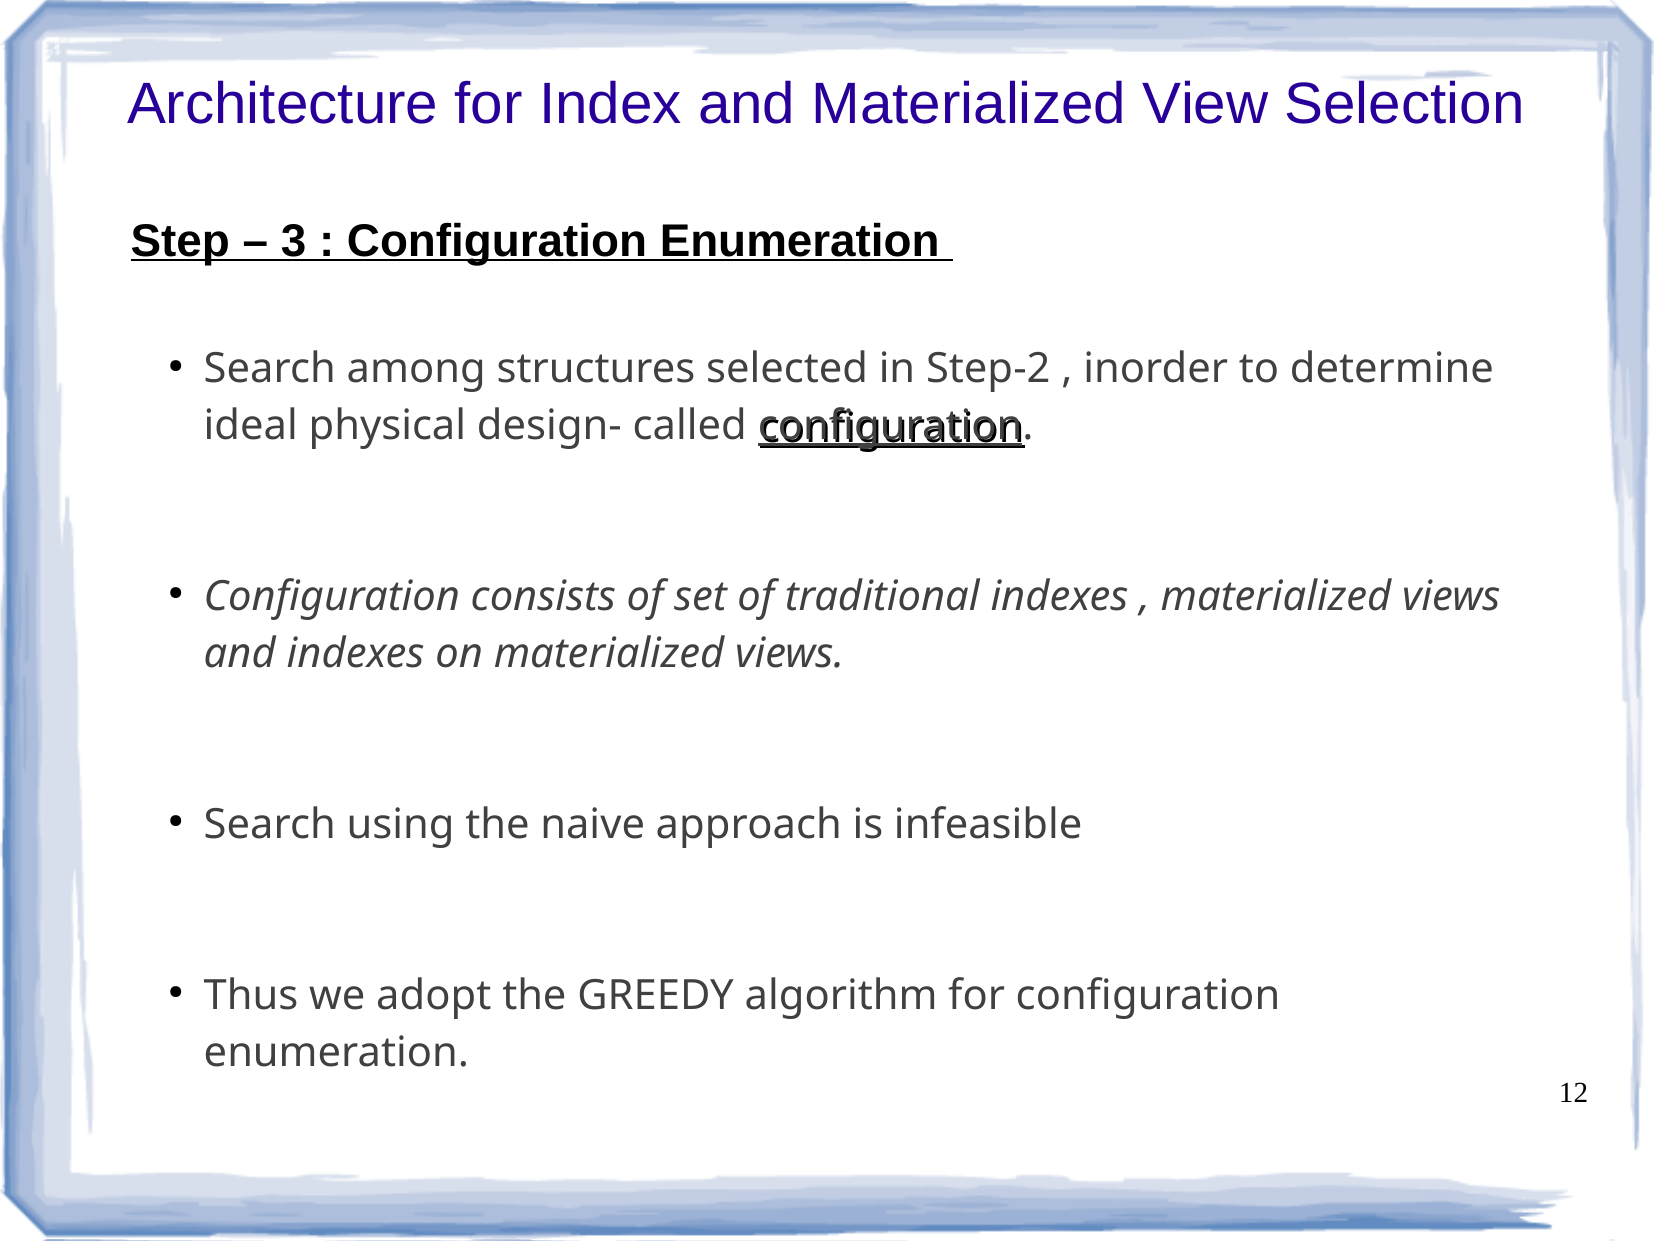

# Architecture for Index and Materialized View Selection
Step – 3 : Configuration Enumeration
Search among structures selected in Step-2 , inorder to determine ideal physical design- called configuration.
Configuration consists of set of traditional indexes , materialized views and indexes on materialized views.
Search using the naive approach is infeasible
Thus we adopt the GREEDY algorithm for configuration enumeration.
12